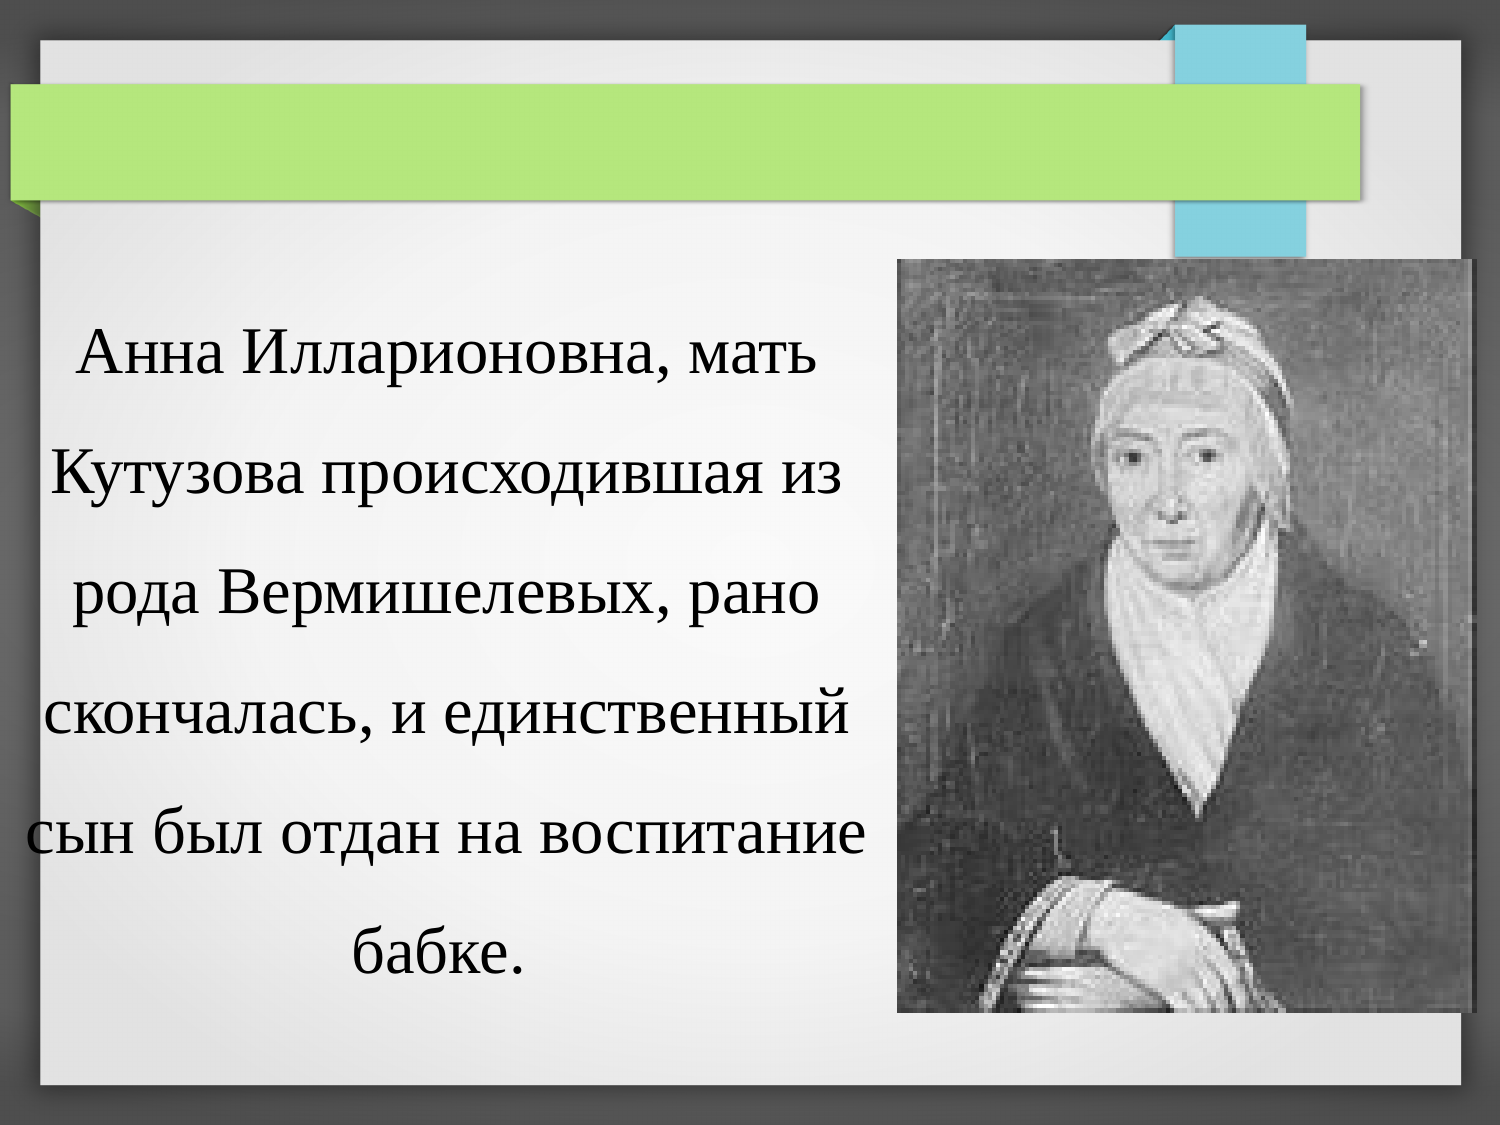

Анна Илларионовна, мать Кутузова происходившая из рода Вермишелевых, рано скончалась, и единственный сын был отдан на воспитание бабке.